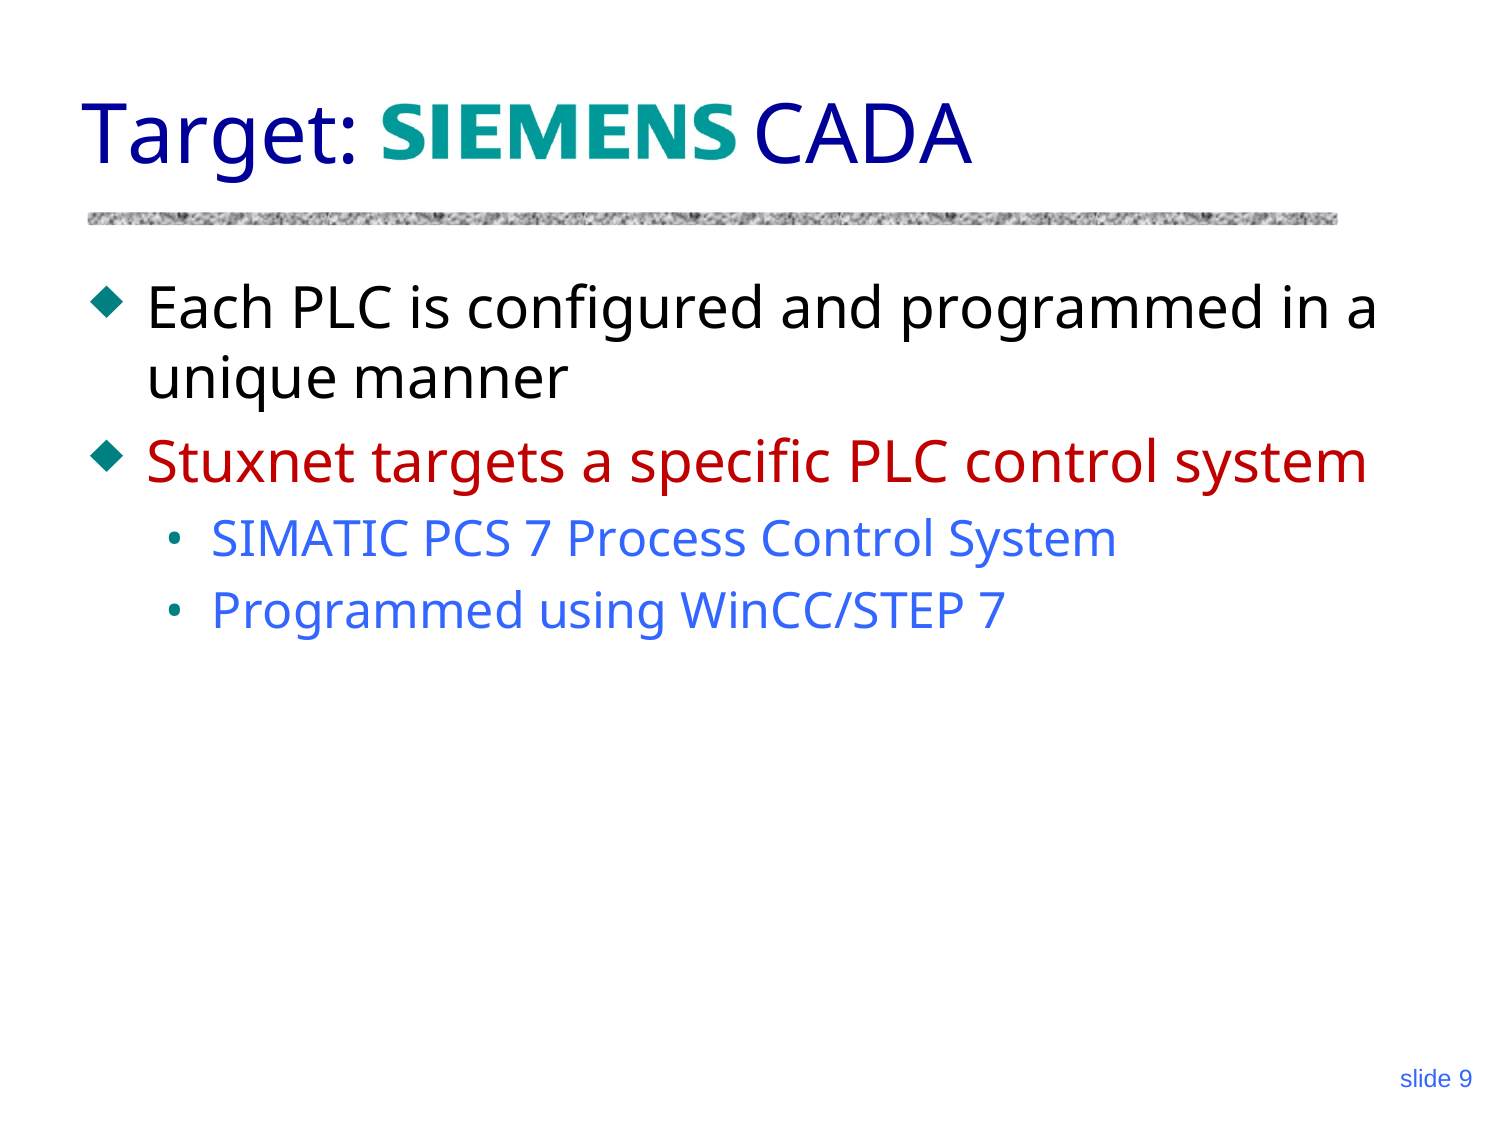

Target: SCADA
# Each PLC is configured and programmed in a unique manner
Stuxnet targets a specific PLC control system
SIMATIC PCS 7 Process Control System
Programmed using WinCC/STEP 7
slide